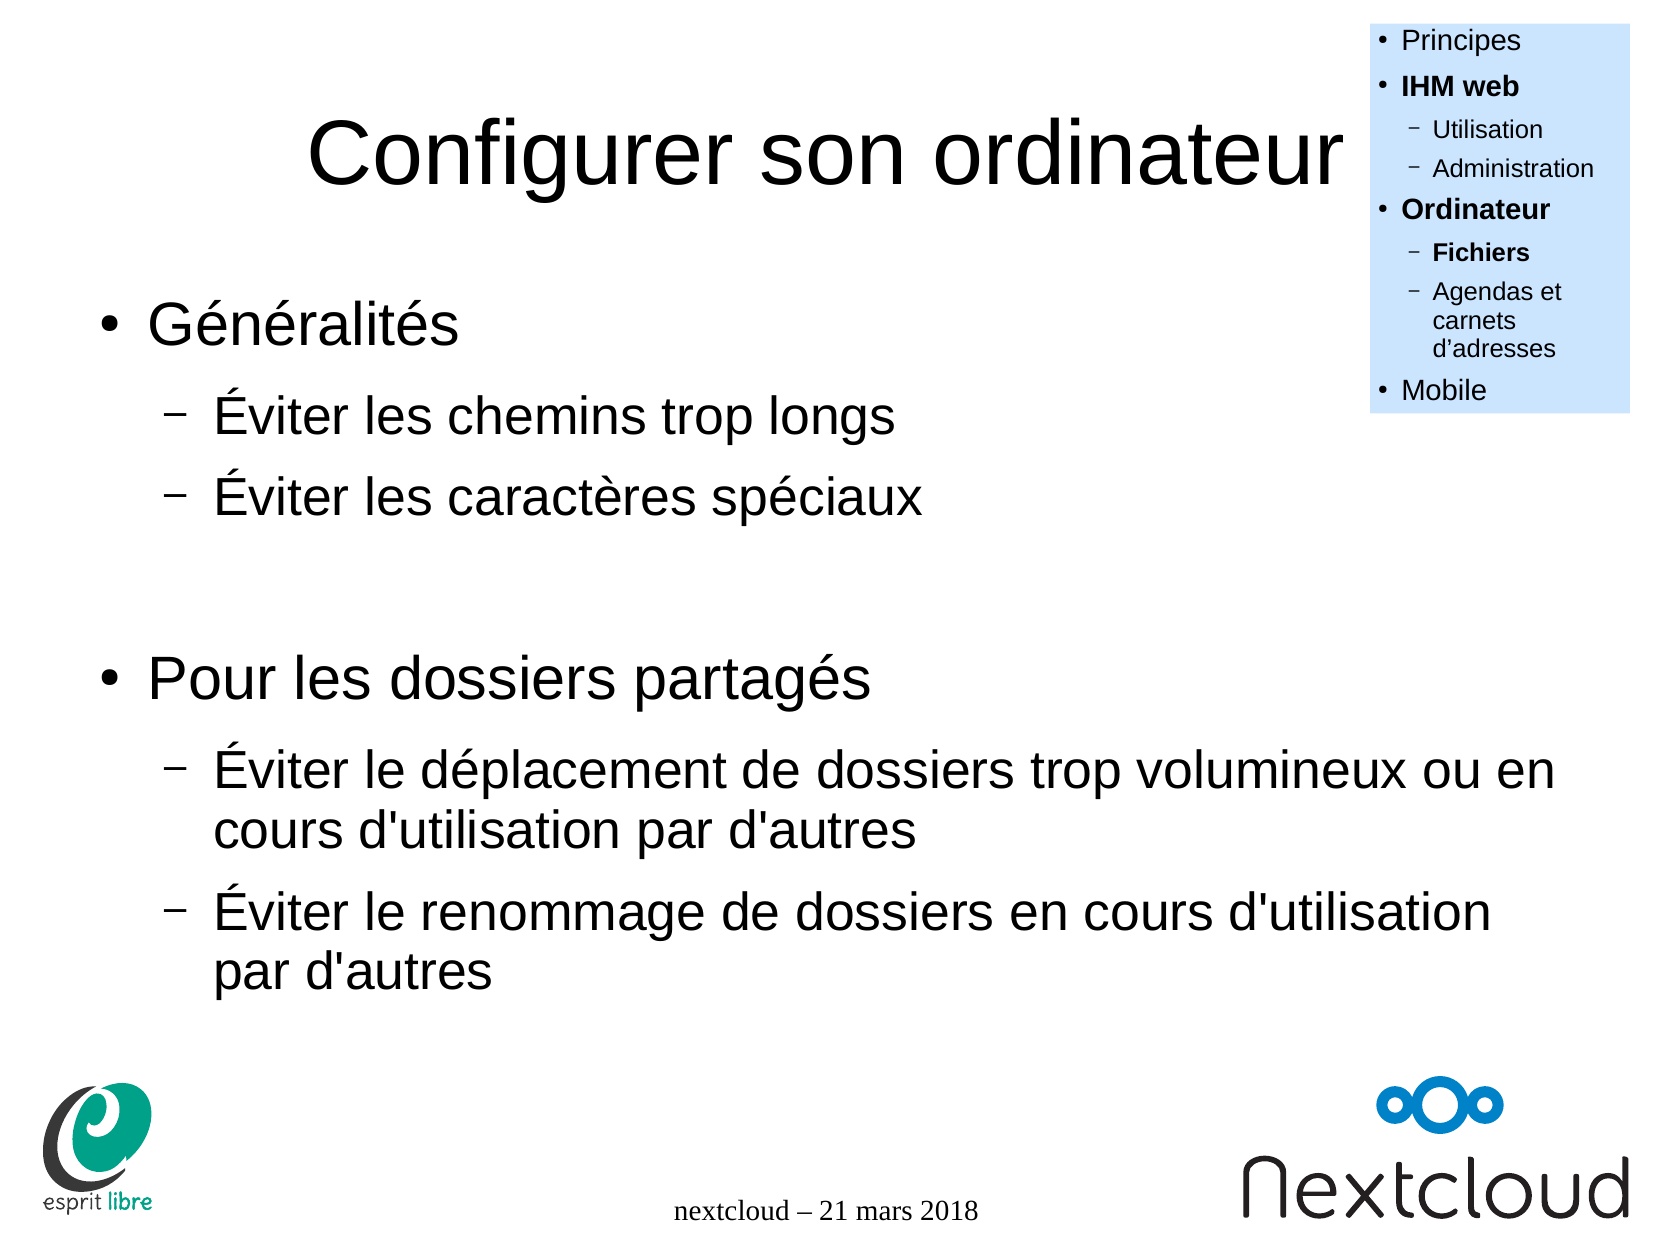

Principes
IHM web
Utilisation
Administration
Ordinateur
Fichiers
Agendas et carnets d’adresses
Mobile
# Configurer son ordinateur
Généralités
Éviter les chemins trop longs
Éviter les caractères spéciaux
Pour les dossiers partagés
Éviter le déplacement de dossiers trop volumineux ou en cours d'utilisation par d'autres
Éviter le renommage de dossiers en cours d'utilisation par d'autres